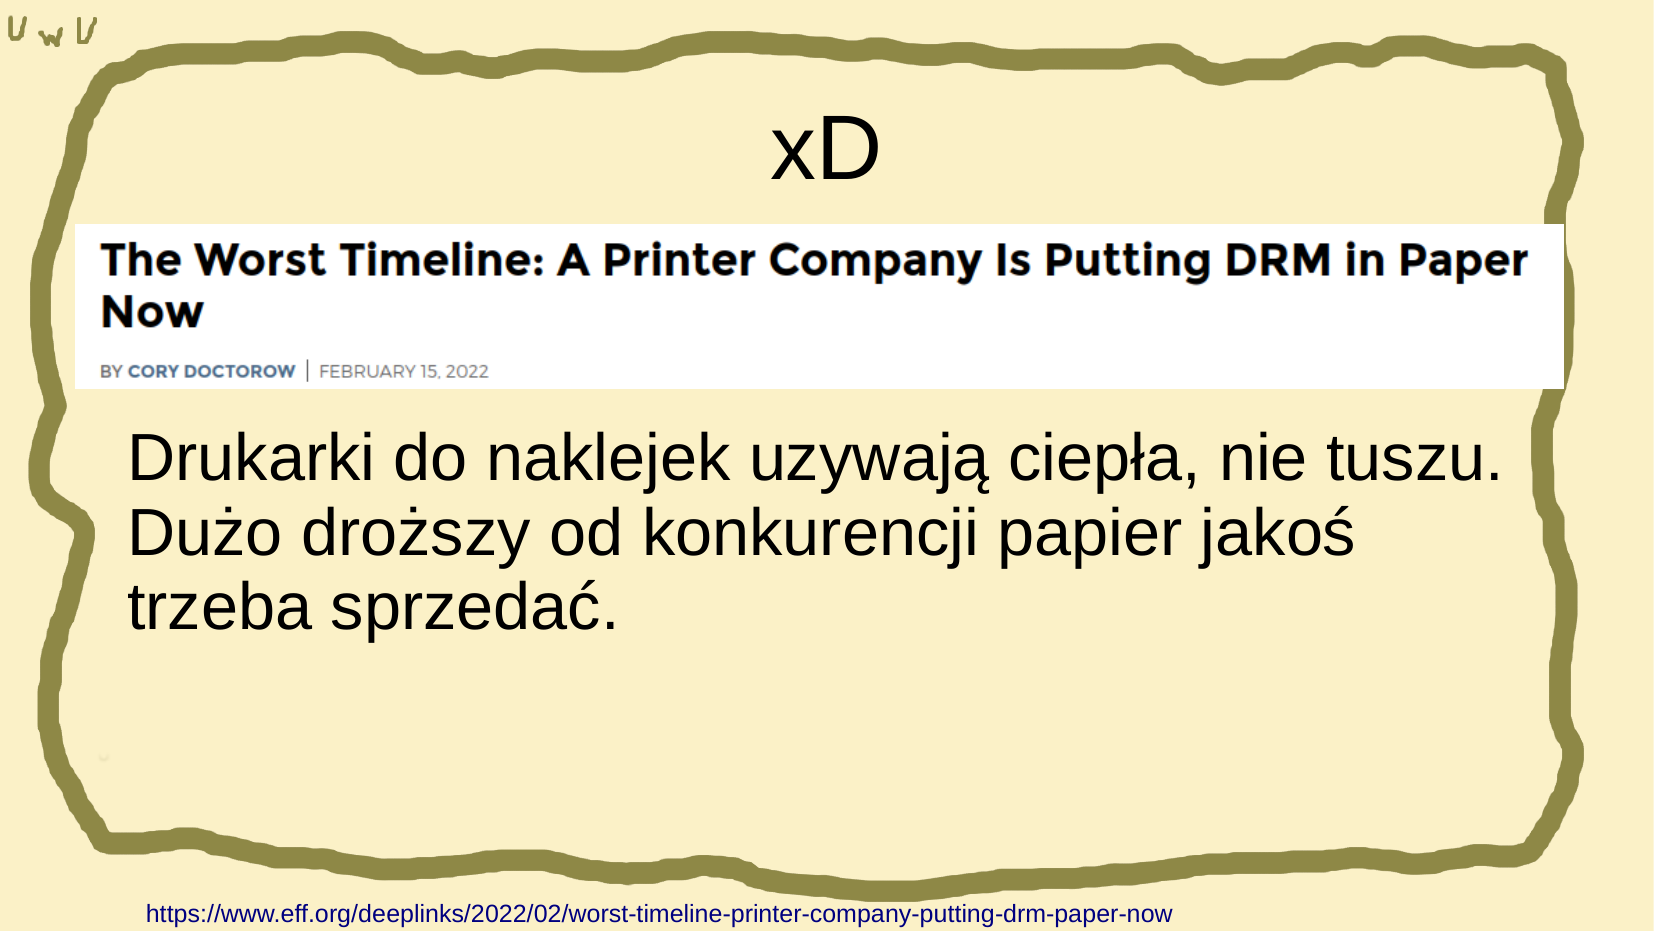

# xD
Drukarki do naklejek uzywają ciepła, nie tuszu.
Dużo droższy od konkurencji papier jakoś trzeba sprzedać.
https://www.eff.org/deeplinks/2022/02/worst-timeline-printer-company-putting-drm-paper-now